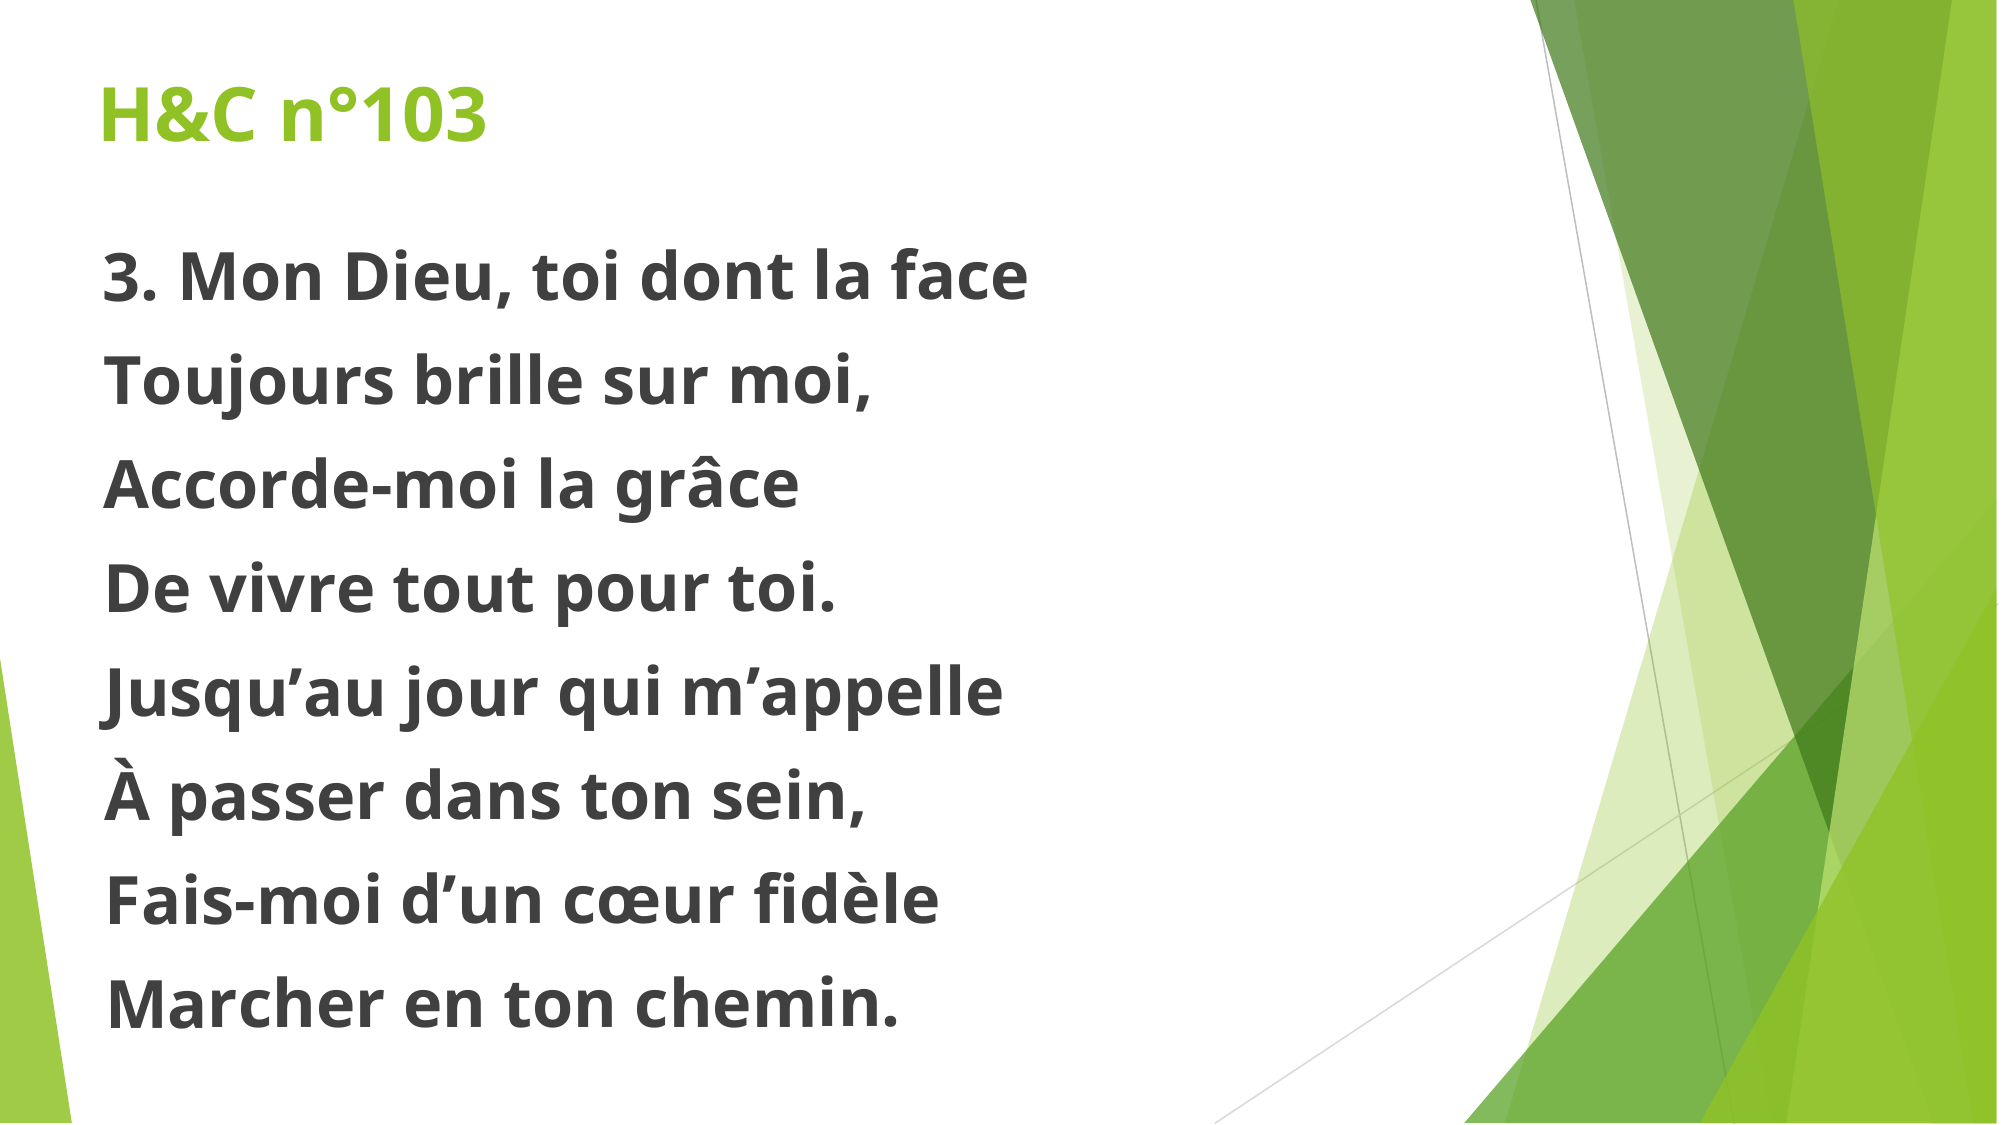

H&C n°103
3. Mon Dieu, toi dont la face
Toujours brille sur moi,
Accorde-moi la grâce
De vivre tout pour toi.
Jusqu’au jour qui m’appelle
À passer dans ton sein,
Fais-moi d’un cœur fidèle
Marcher en ton chemin.